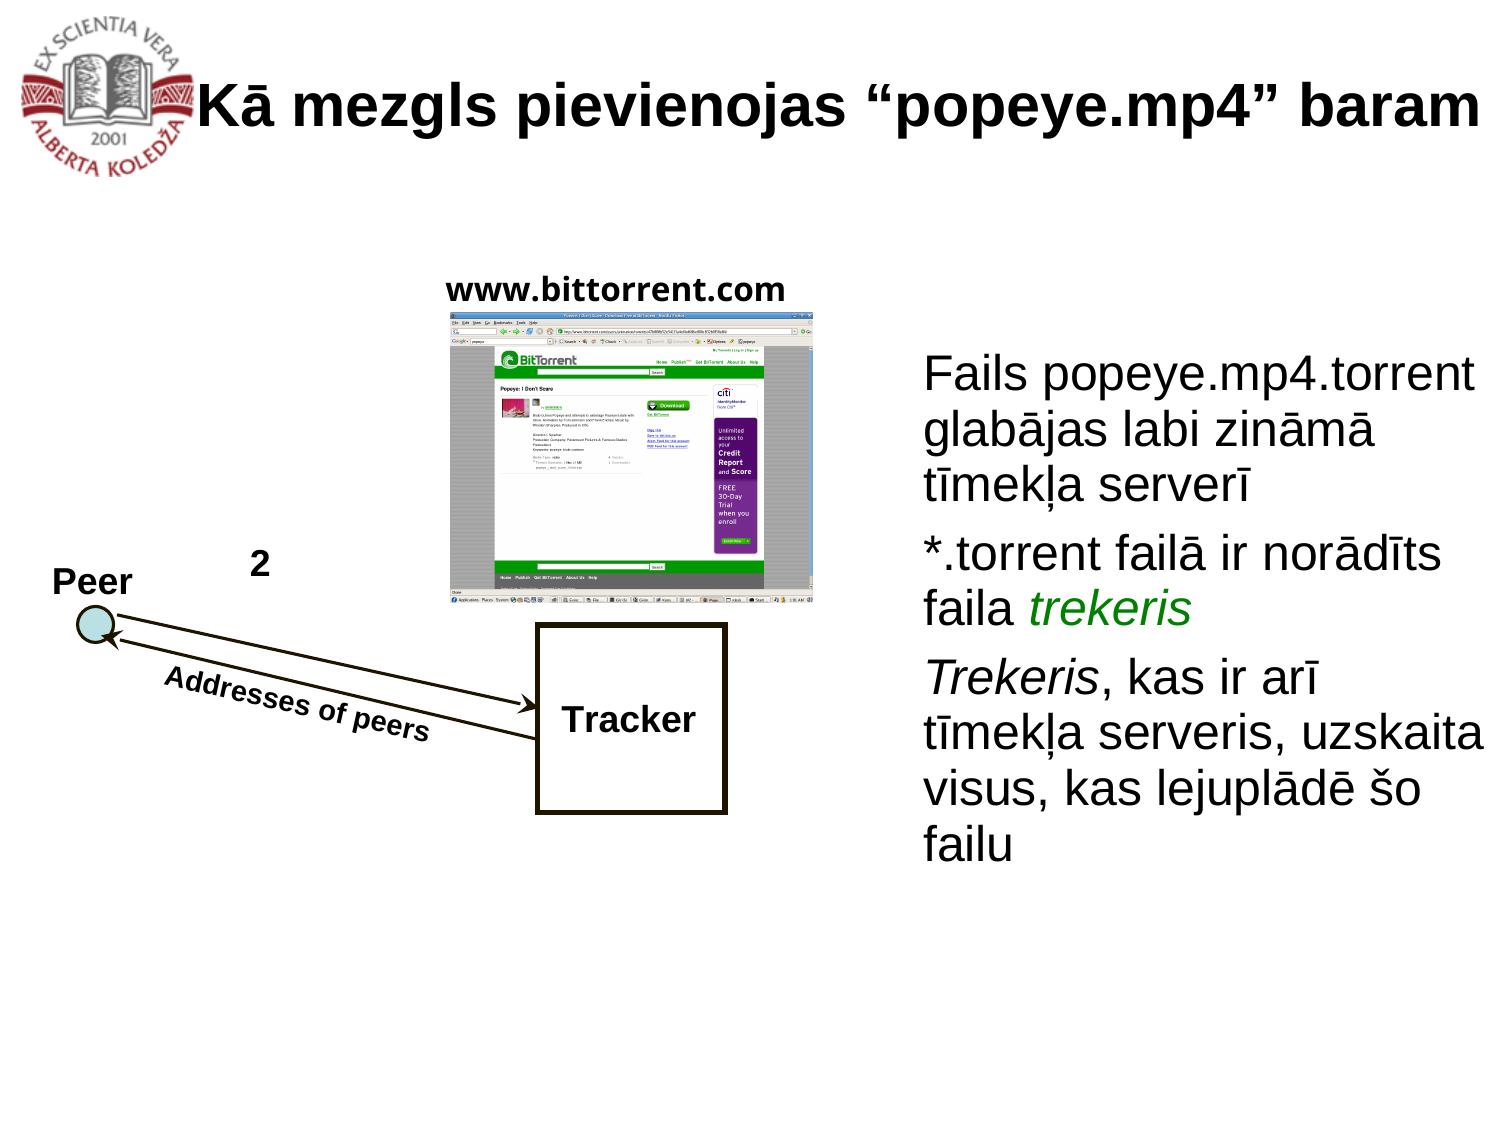

# Kā mezgls pievienojas “popeye.mp4” baram
www.bittorrent.com
Fails popeye.mp4.torrent glabājas labi zināmā tīmekļa serverī
*.torrent failā ir norādīts faila trekeris
Trekeris, kas ir arī tīmekļa serveris, uzskaita visus, kas lejuplādē šo failu
2
Peer
Addresses of peers
Tracker